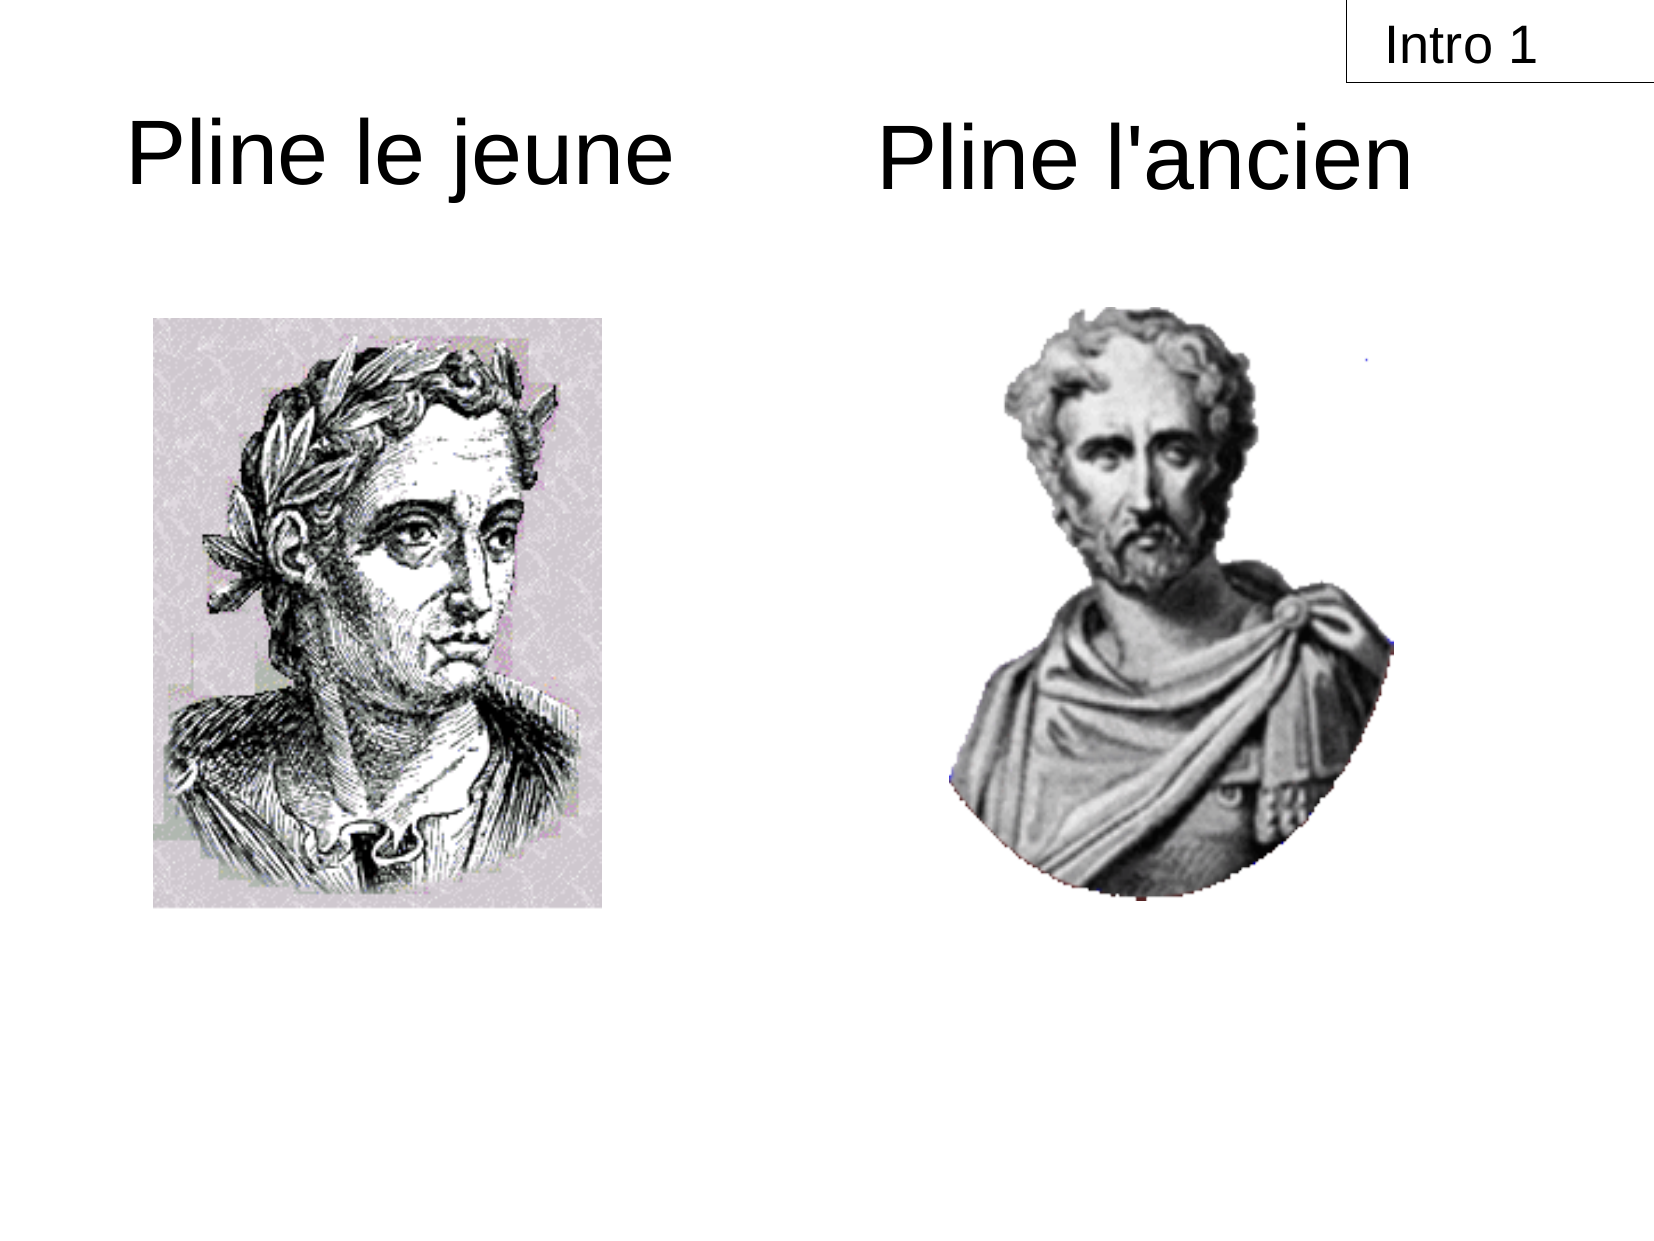

Intro 1
# Pline le jeune
Pline l'ancien